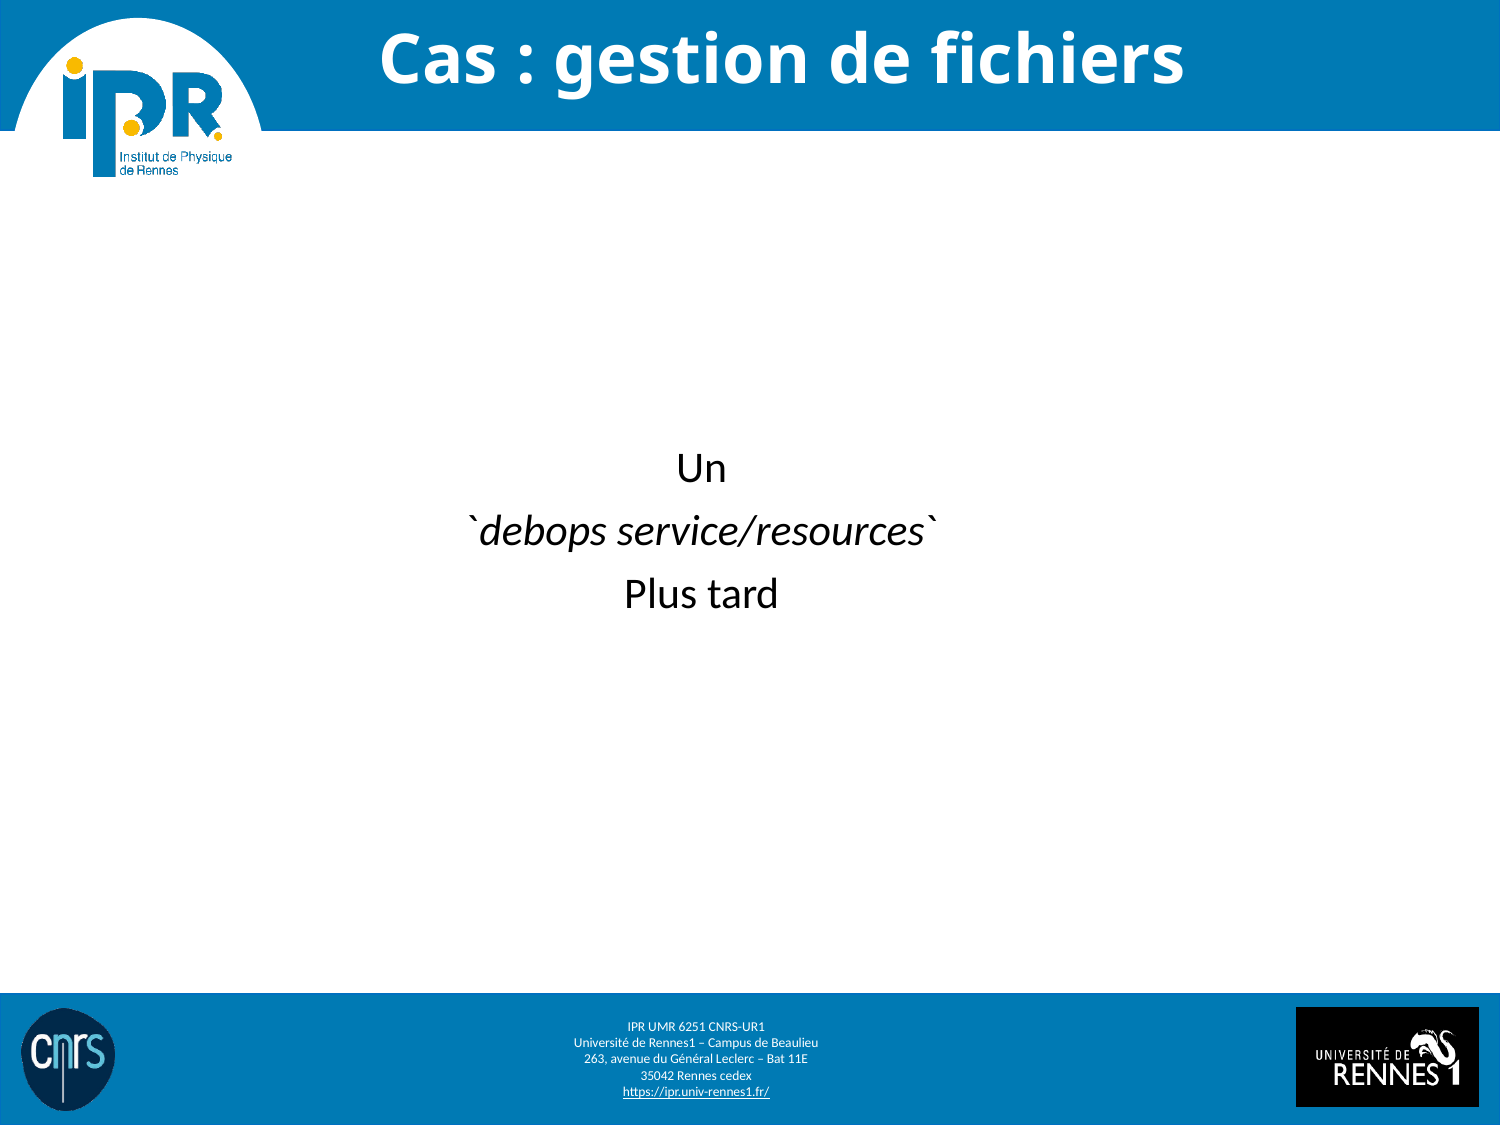

Cas : gestion de fichiers
# Un
`debops service/resources`
Plus tard